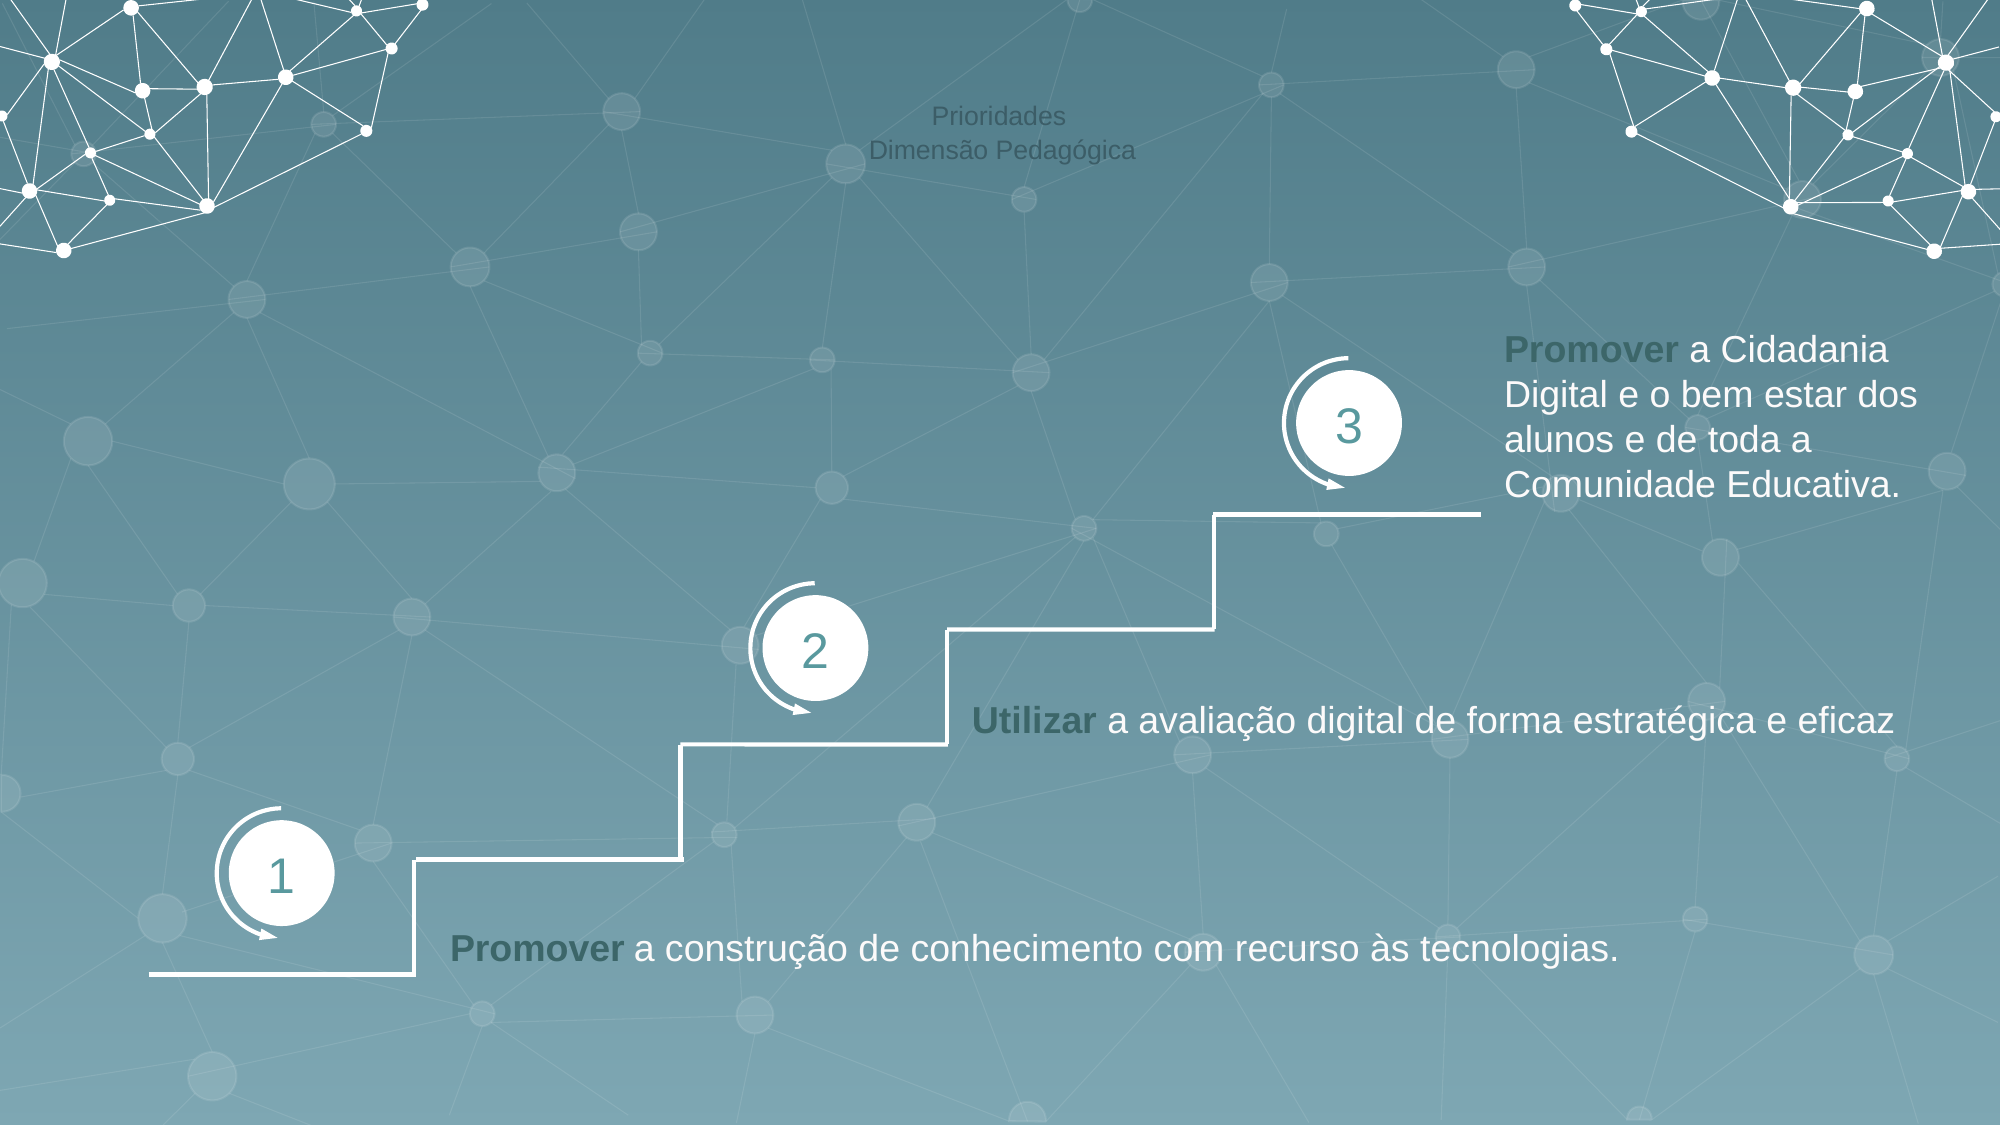

# Prioridades
Dimensão Pedagógica
Promover a Cidadania Digital e o bem estar dos alunos e de toda a Comunidade Educativa.
3
2
Utilizar a avaliação digital de forma estratégica e eficaz
1
Promover a construção de conhecimento com recurso às tecnologias.